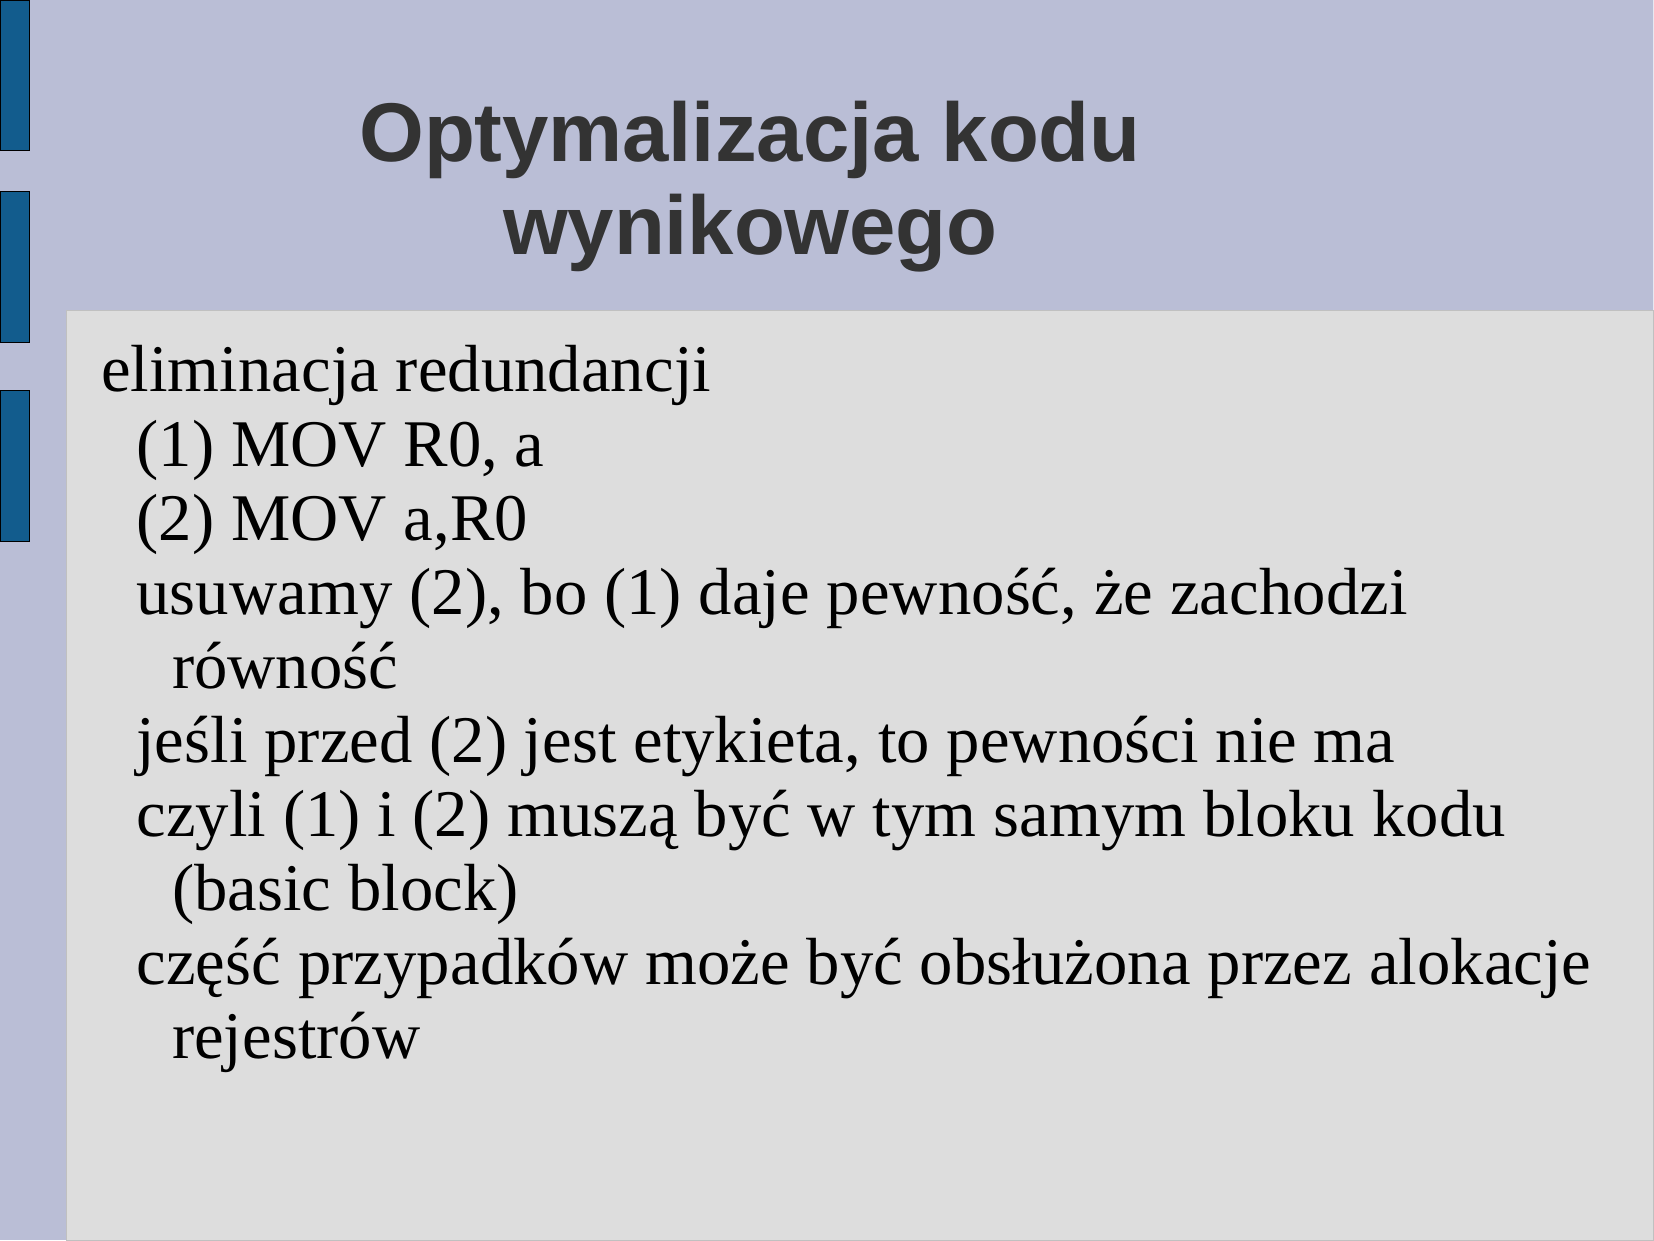

# Optymalizacja kodu wynikowego
eliminacja redundancji
(1) MOV R0, a
(2) MOV a,R0
usuwamy (2), bo (1) daje pewność, że zachodzi równość
jeśli przed (2) jest etykieta, to pewności nie ma
czyli (1) i (2) muszą być w tym samym bloku kodu (basic block)
część przypadków może być obsłużona przez alokacje rejestrów